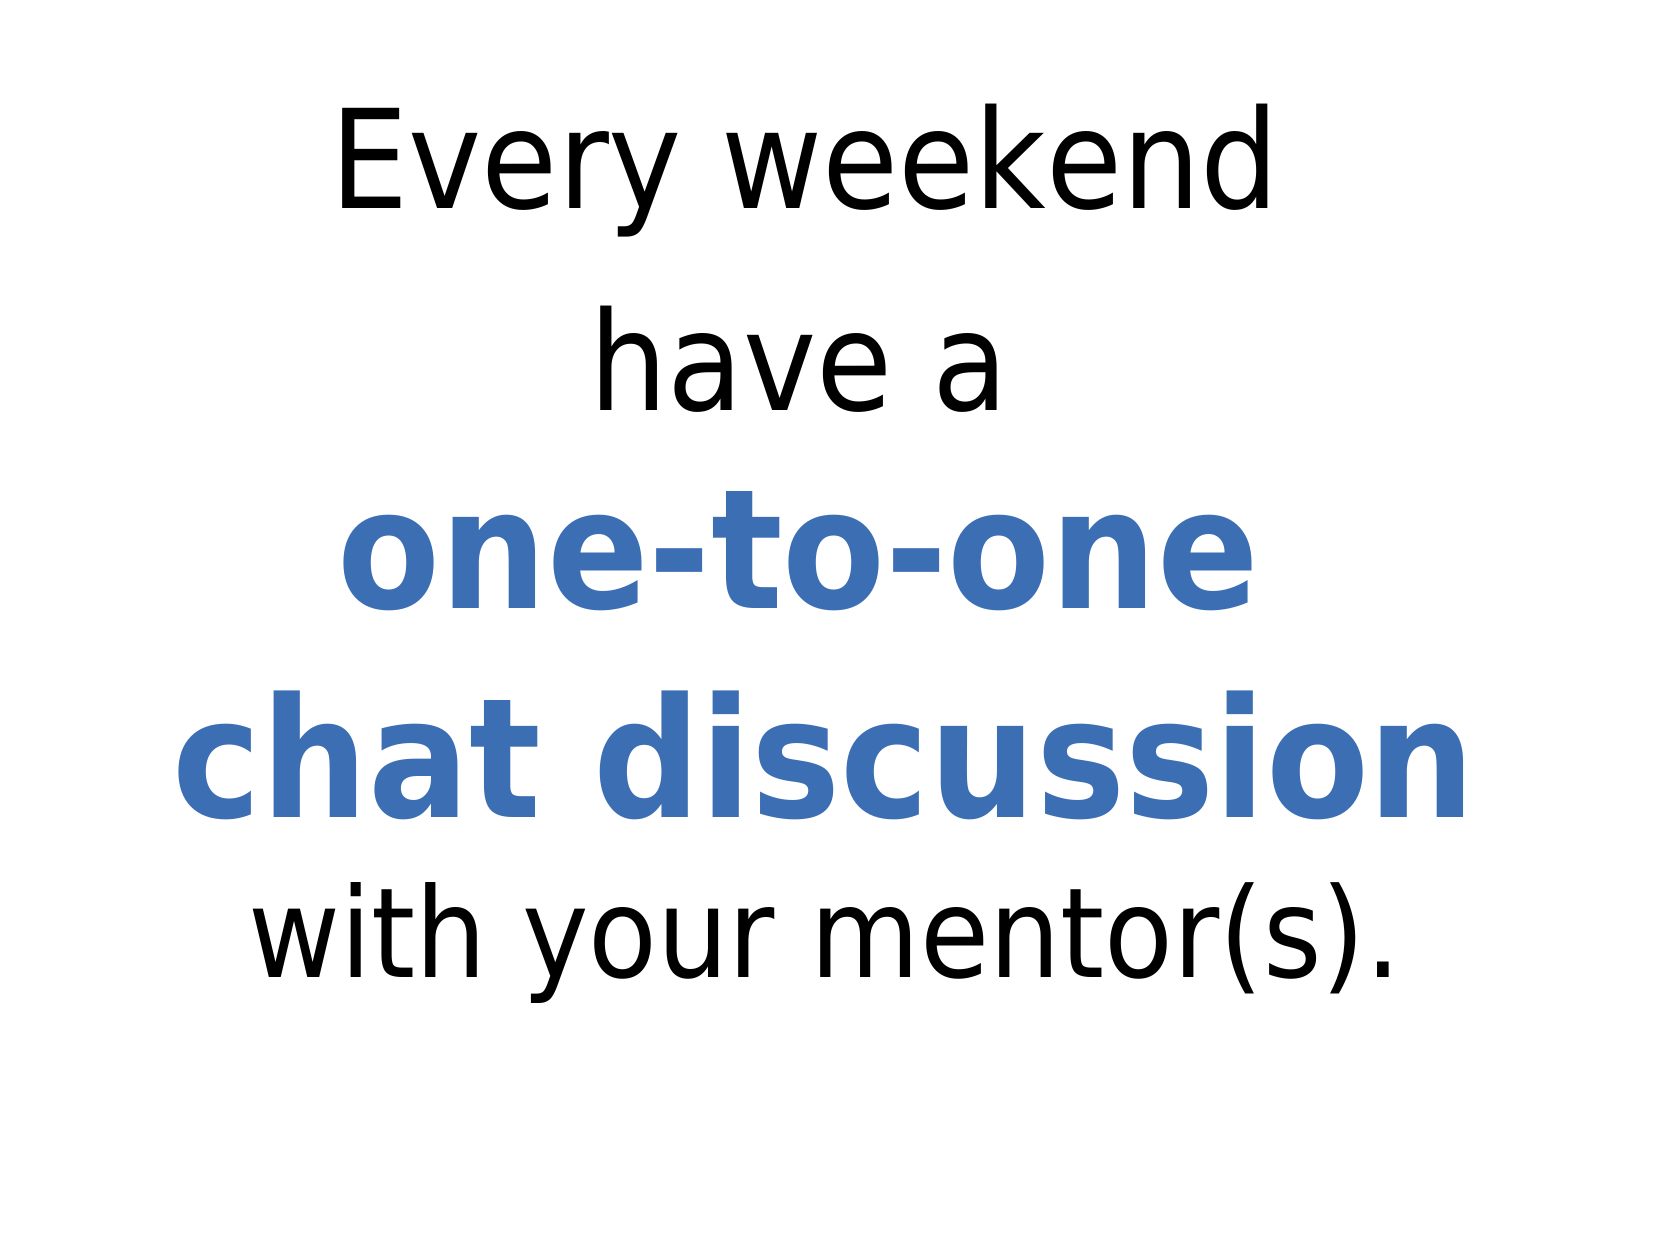

Every weekend
have a
one-to-one
chat discussion with your mentor(s).